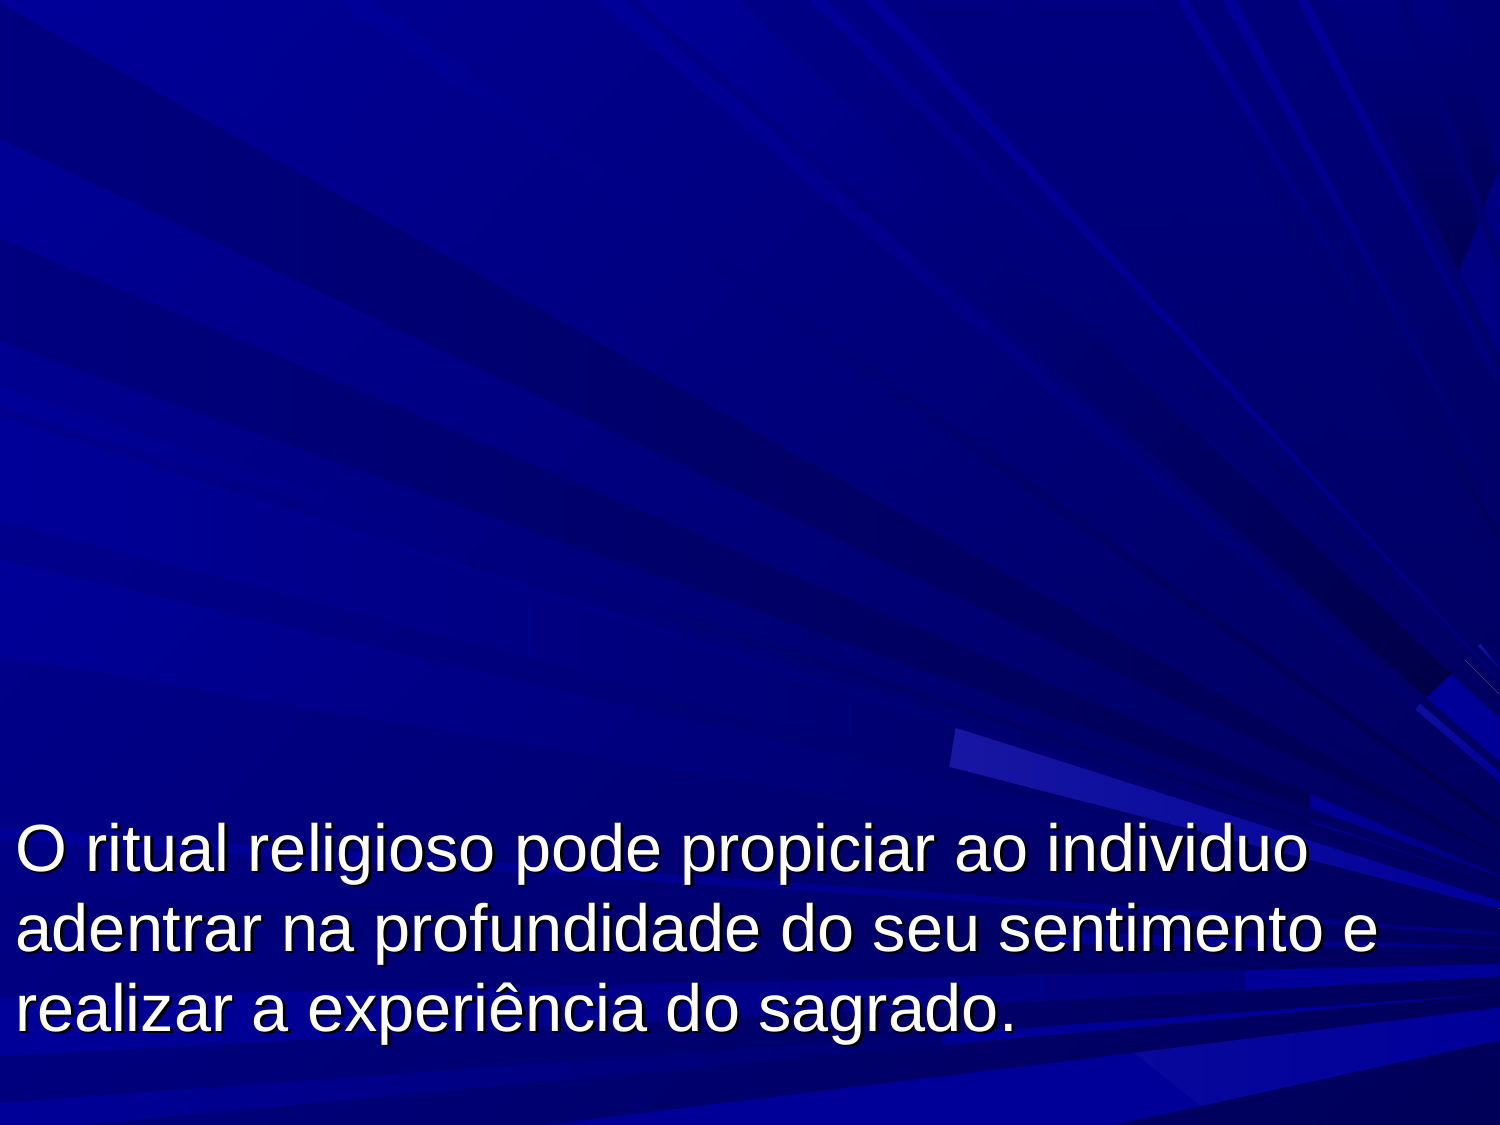

O ritual religioso pode propiciar ao individuo adentrar na profundidade do seu sentimento e realizar a experiência do sagrado.